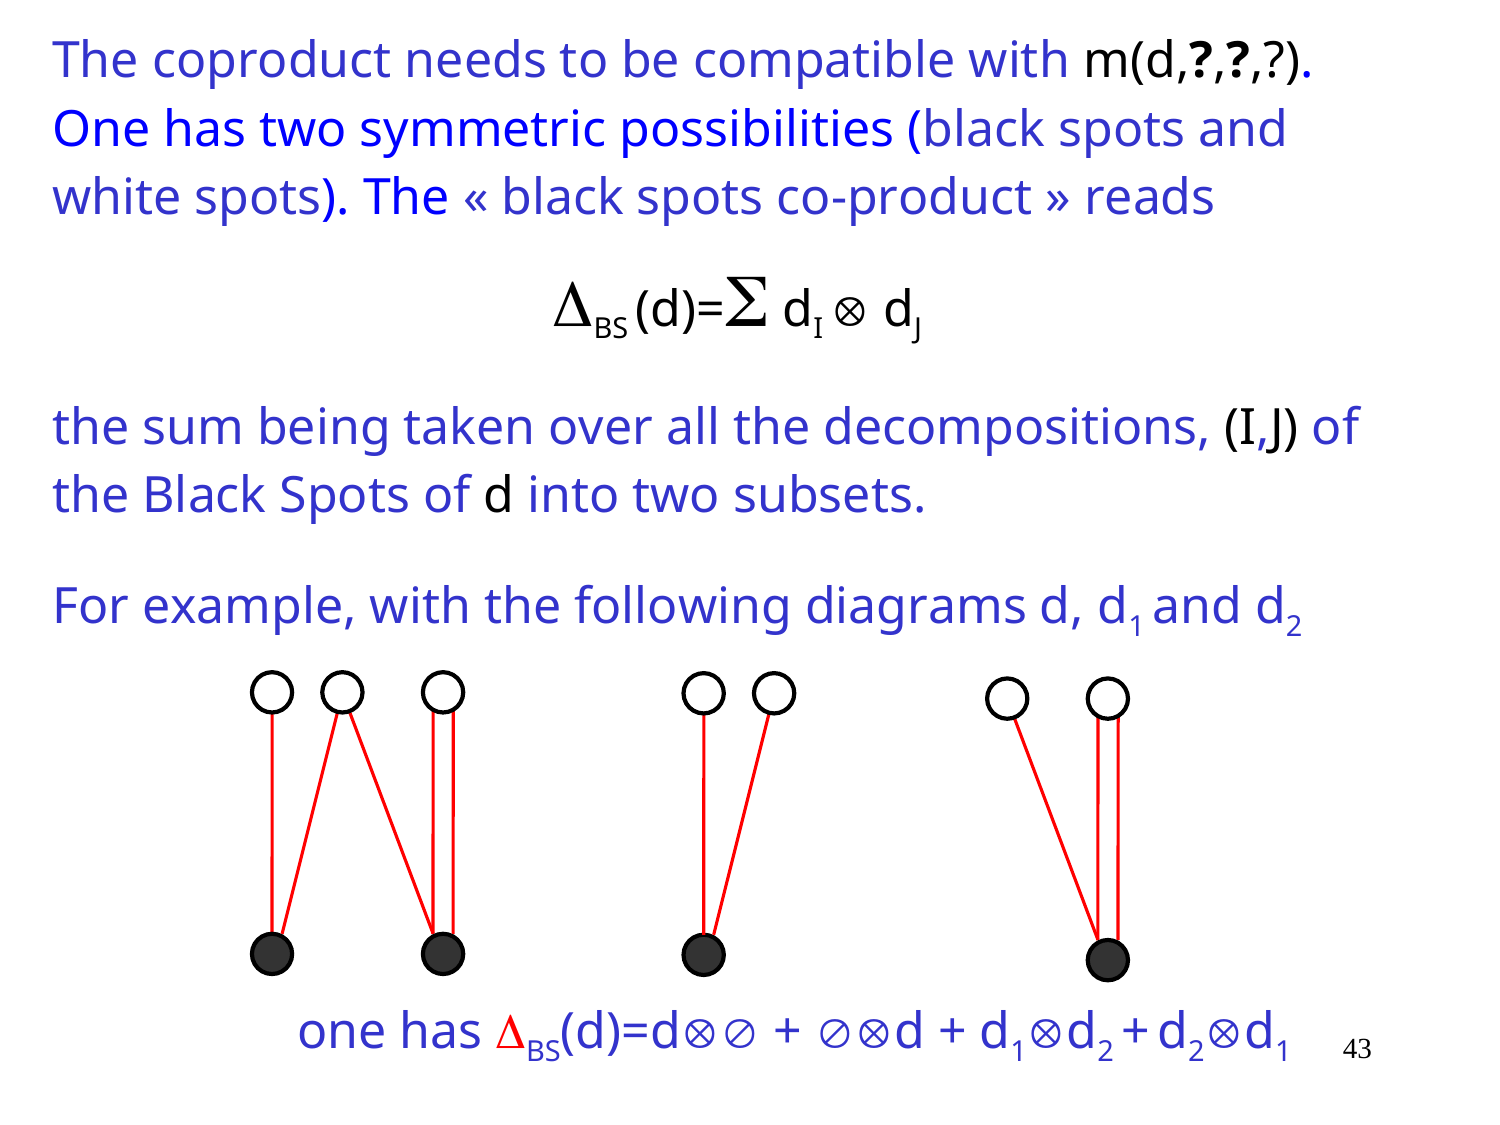

The coproduct needs to be compatible with m(d,?,?,?). One has two symmetric possibilities (black spots and white spots). The « black spots co-product » reads
BS (d)= dI  dJ
the sum being taken over all the decompositions, (I,J) of the Black Spots of d into two subsets.
For example, with the following diagrams d, d1 and d2
one has BS(d)=d + d + d1d2 + d2d1
43